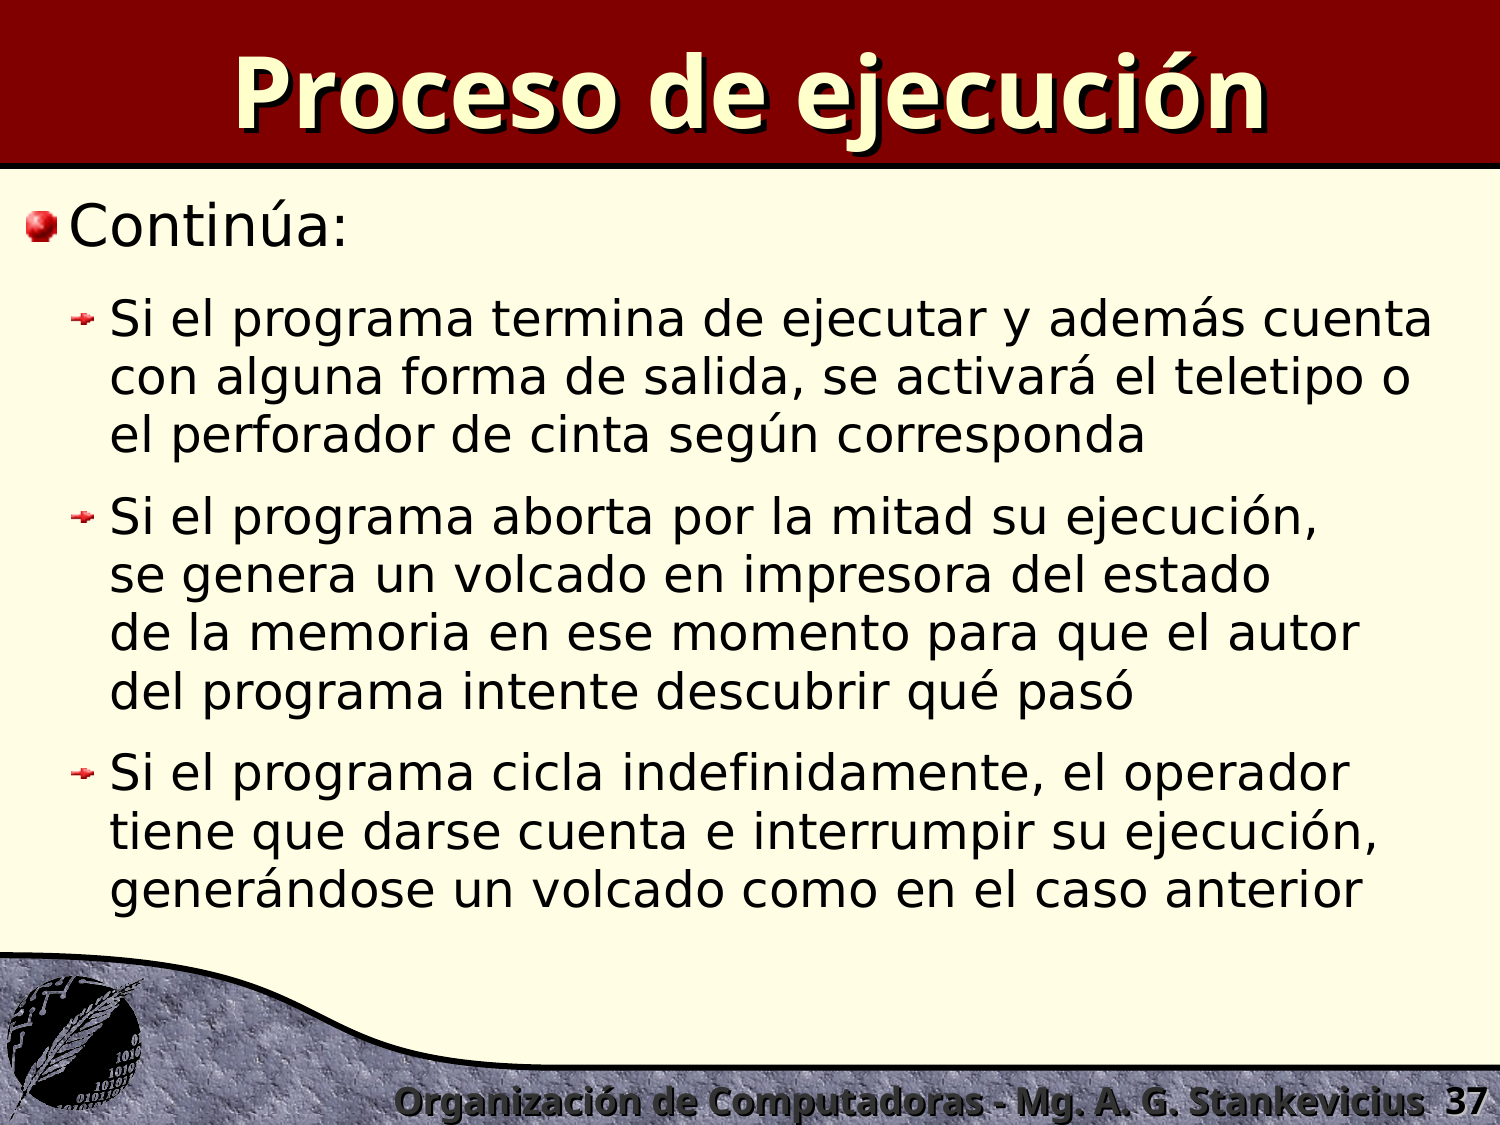

# Proceso de ejecución
Continúa:
Si el programa termina de ejecutar y además cuenta con alguna forma de salida, se activará el teletipo o
el perforador de cinta según corresponda
Si el programa aborta por la mitad su ejecución,
se genera un volcado en impresora del estado
de la memoria en ese momento para que el autor
del programa intente descubrir qué pasó
Si el programa cicla indefinidamente, el operador tiene que darse cuenta e interrumpir su ejecución, generándose un volcado como en el caso anterior
37